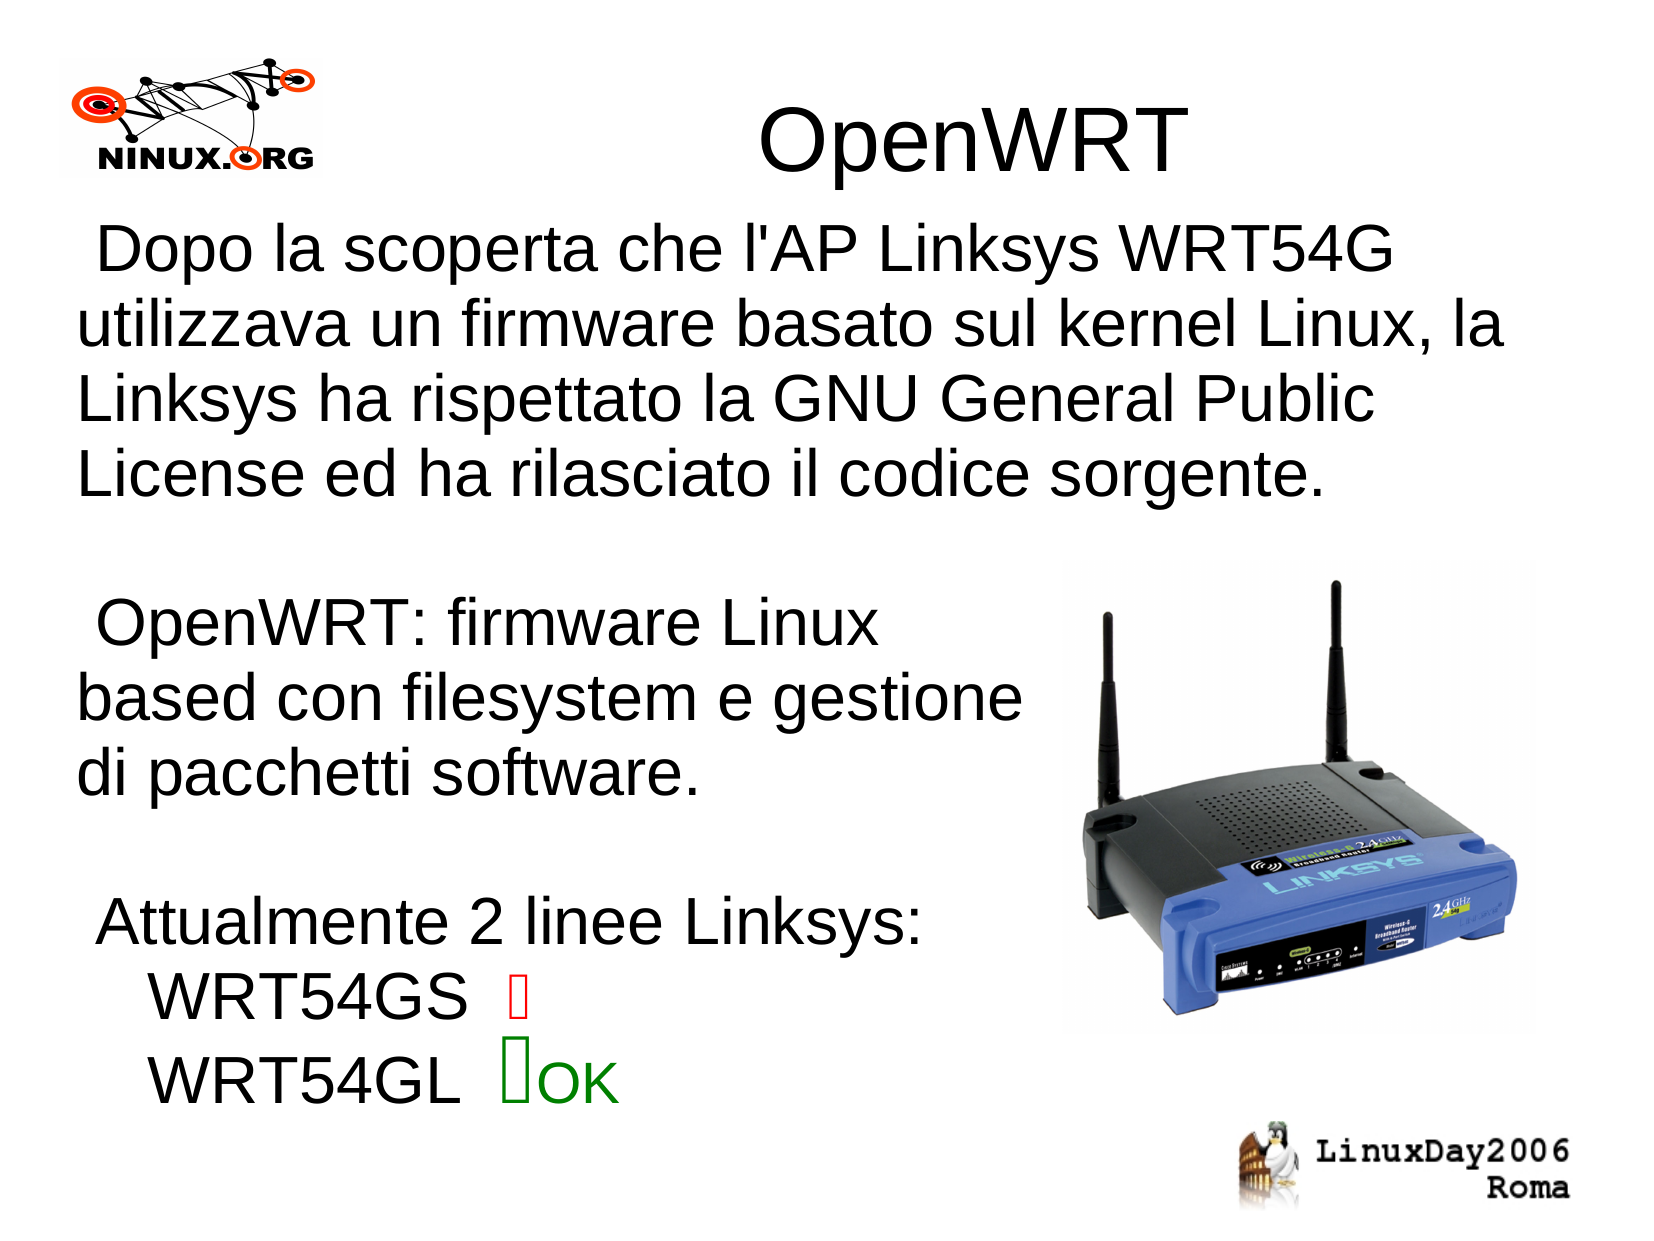

# OpenWRT
 Dopo la scoperta che l'AP Linksys WRT54G utilizzava un firmware basato sul kernel Linux, la Linksys ha rispettato la GNU General Public License ed ha rilasciato il codice sorgente.
 OpenWRT: firmware Linux
based con filesystem e gestione
di pacchetti software.
 Attualmente 2 linee Linksys:
WRT54GS r
WRT54GL aOK